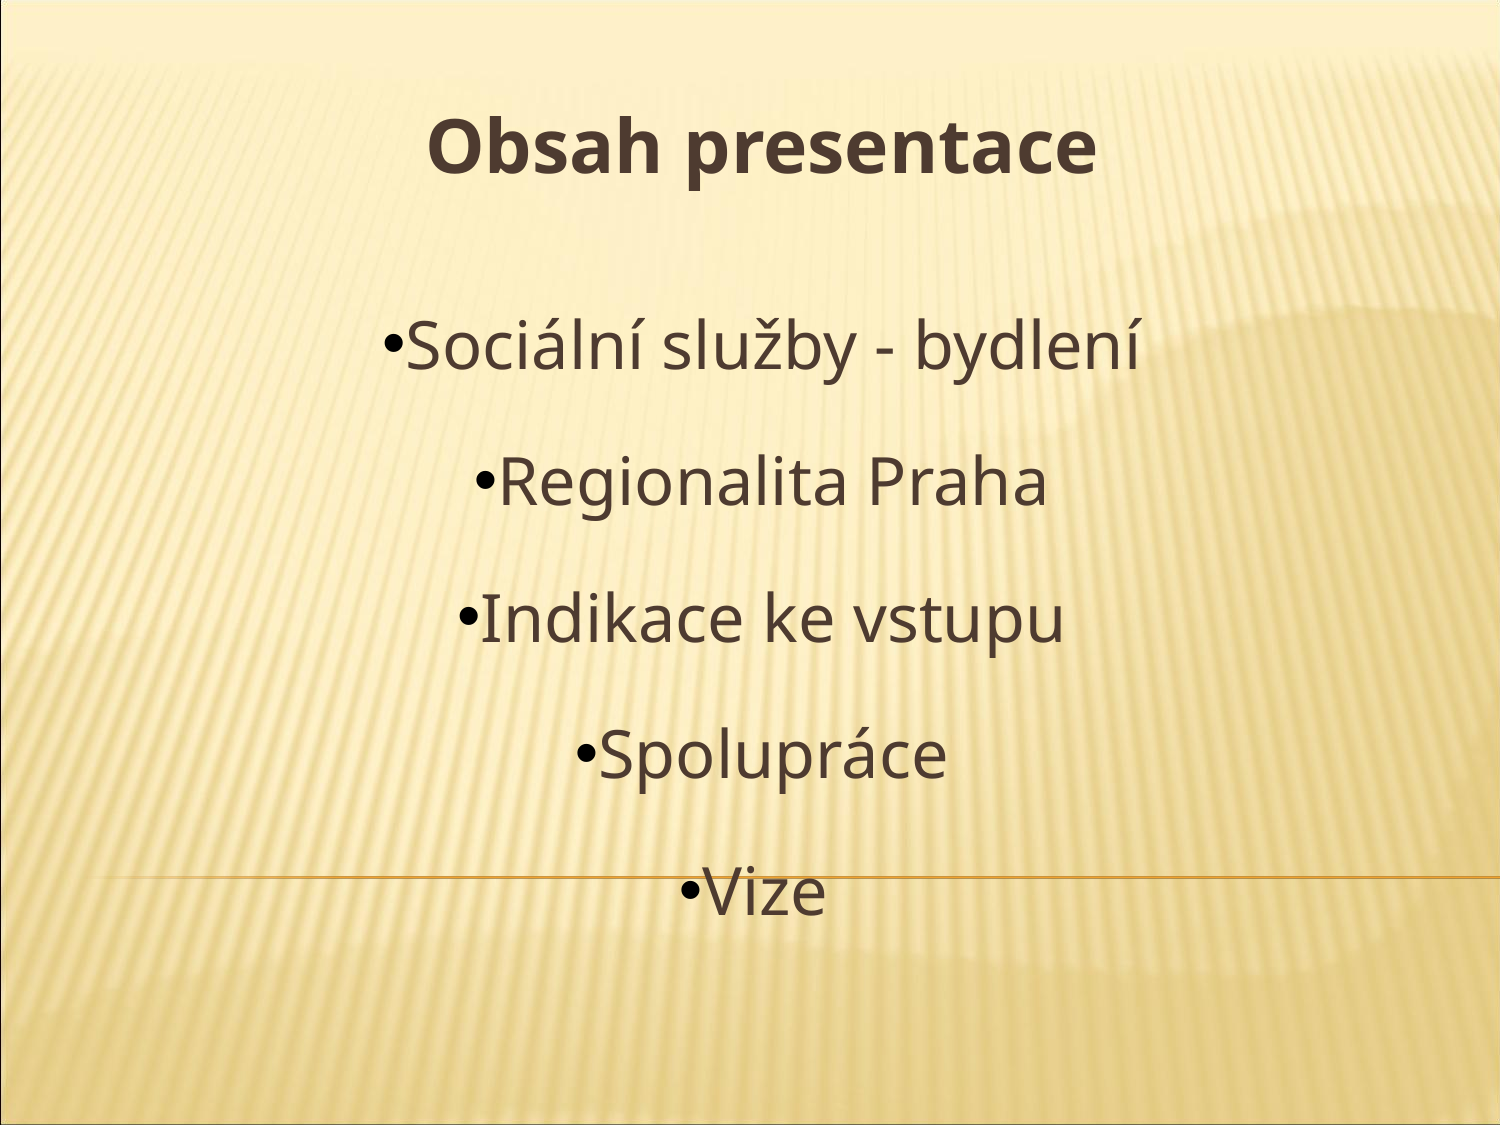

Obsah presentace
Sociální služby - bydlení
Regionalita Praha
Indikace ke vstupu
Spolupráce
Vize